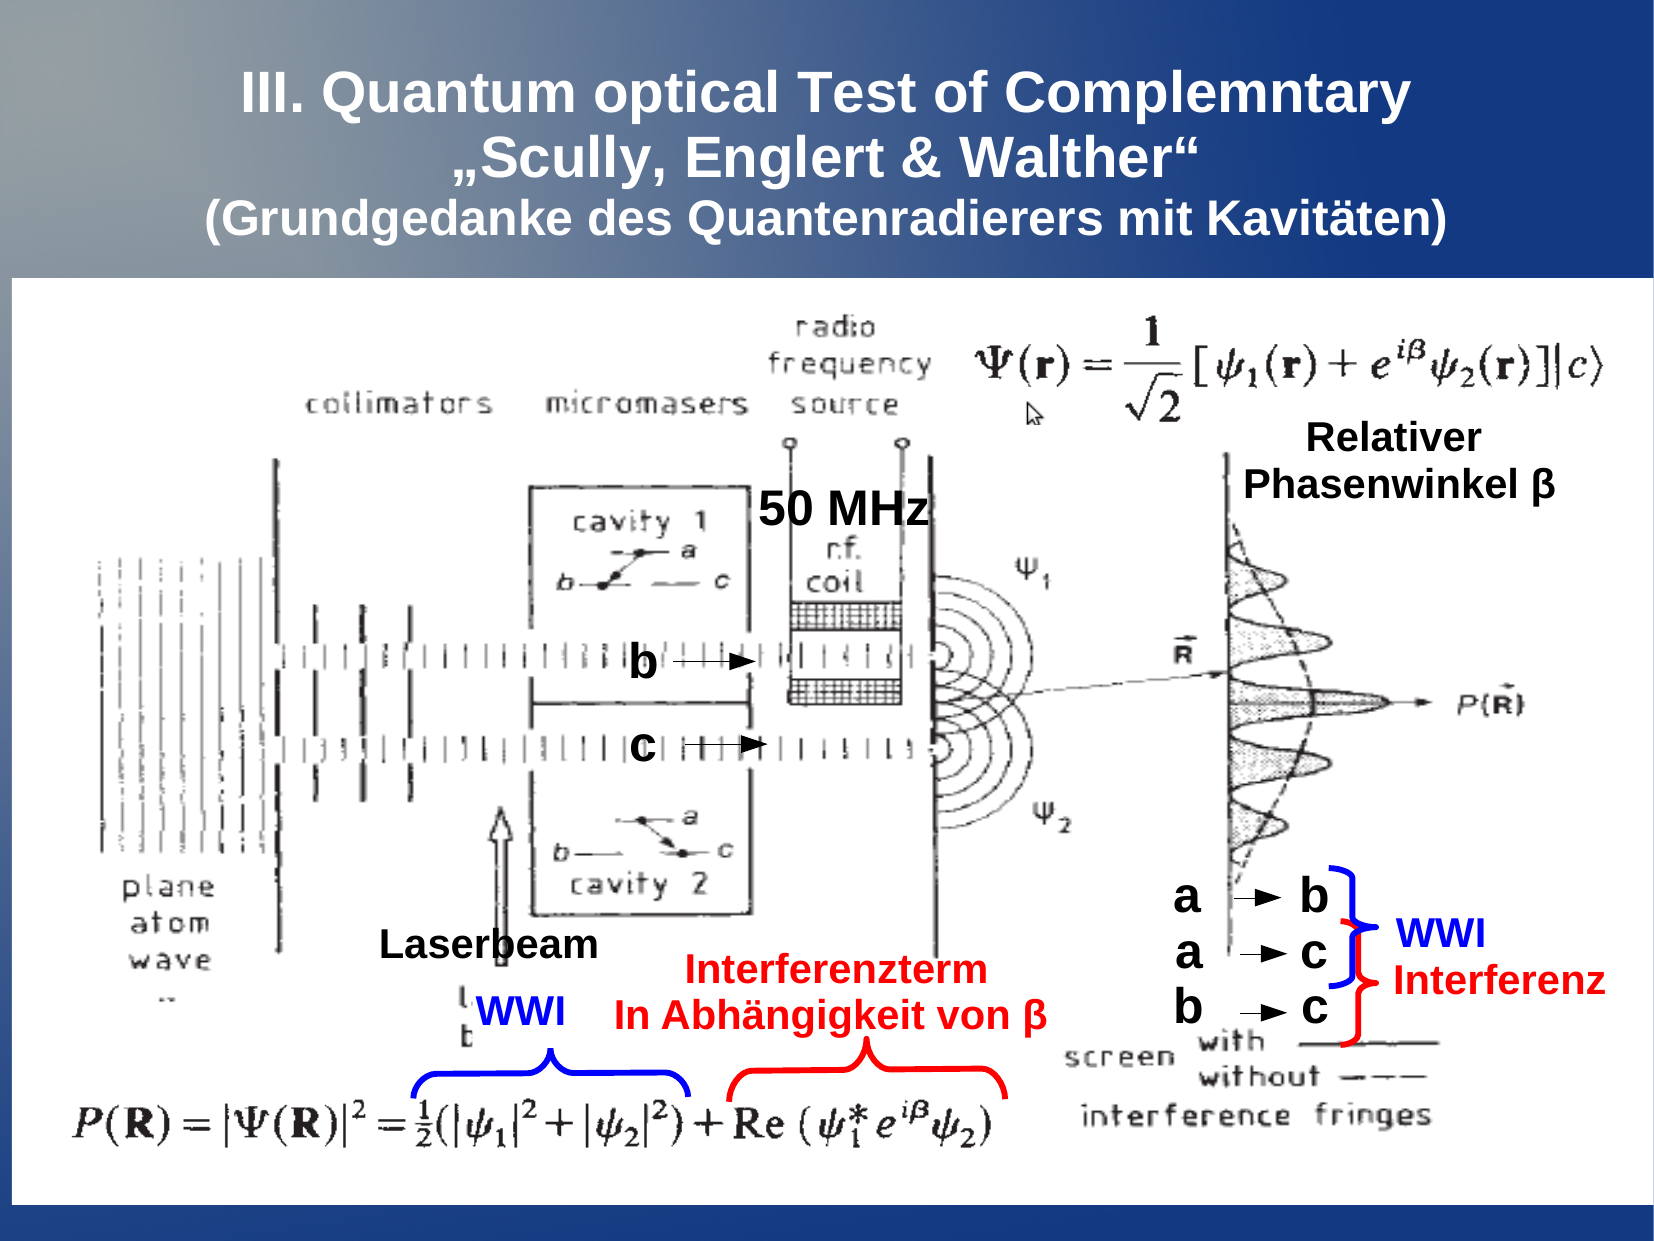

# III. Quantum optical Test of Complemntary „Scully, Englert & Walther“ (Grundgedanke des Quantenradierers mit Kavitäten)
Relativer
Phasenwinkel β
50 MHz
b
c
a b
a c
b c
WWI
Laserbeam
Interferenz
Interferenzterm
In Abhängigkeit von β
WWI